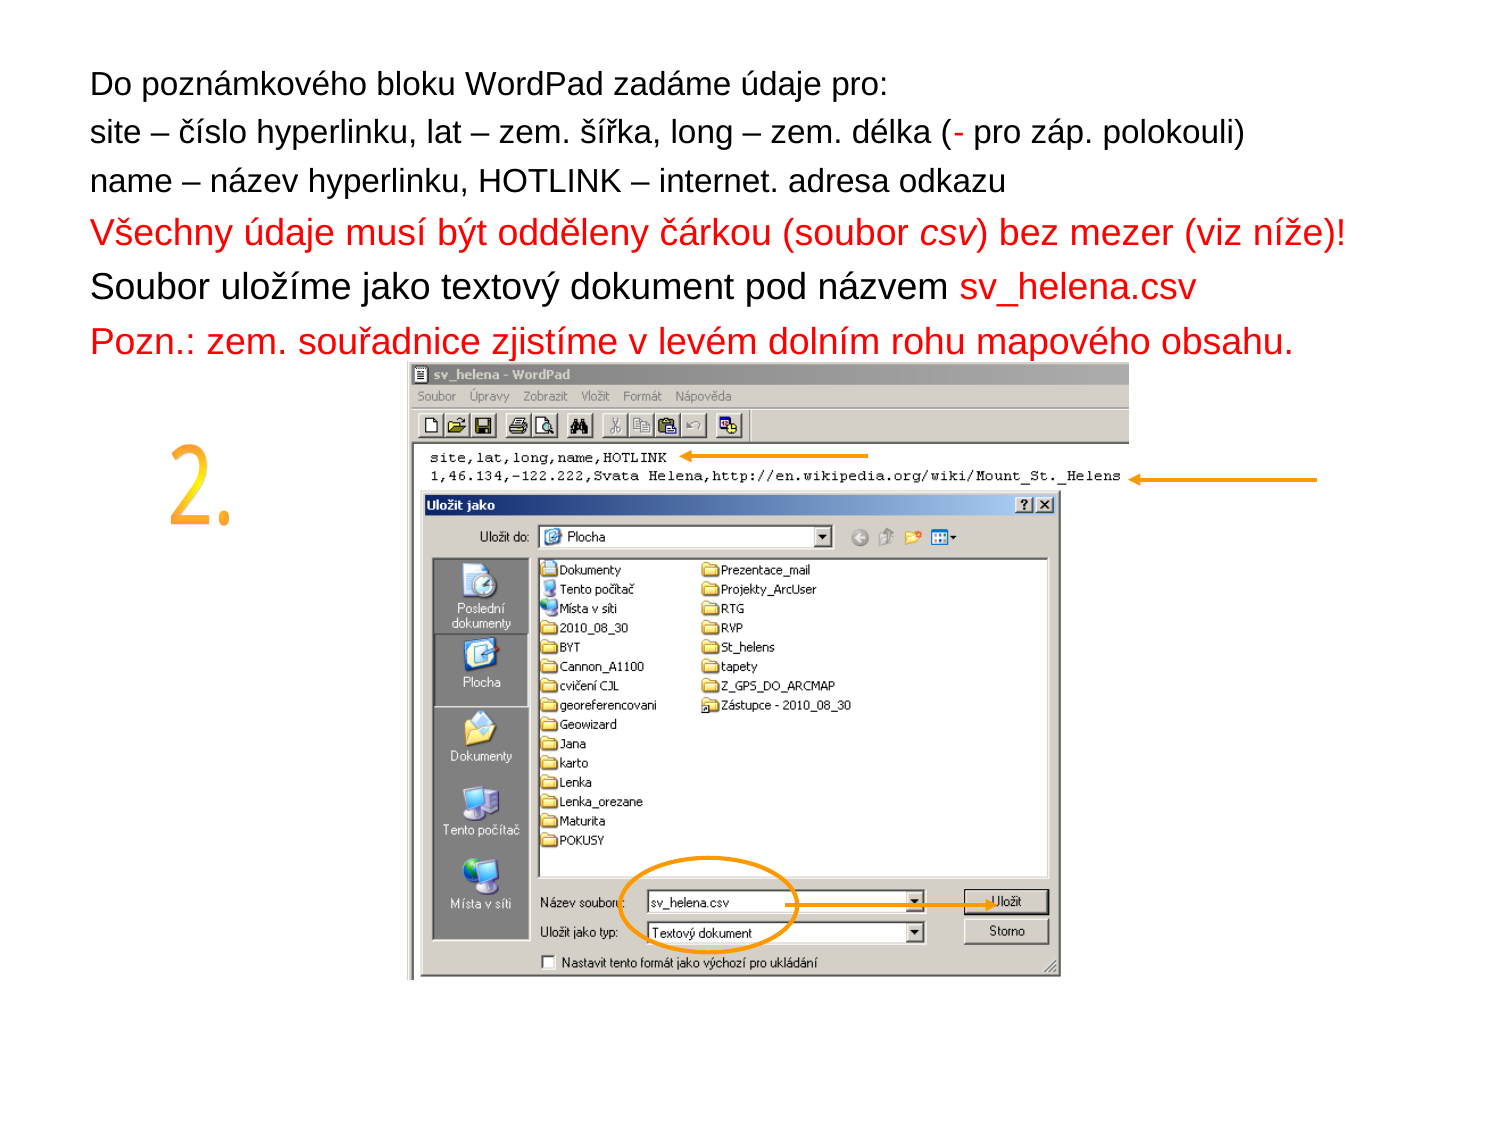

#
Do poznámkového bloku WordPad zadáme údaje pro:
site – číslo hyperlinku, lat – zem. šířka, long – zem. délka (- pro záp. polokouli)
name – název hyperlinku, HOTLINK – internet. adresa odkazu
Všechny údaje musí být odděleny čárkou (soubor csv) bez mezer (viz níže)!
Soubor uložíme jako textový dokument pod názvem sv_helena.csv
Pozn.: zem. souřadnice zjistíme v levém dolním rohu mapového obsahu.
2.